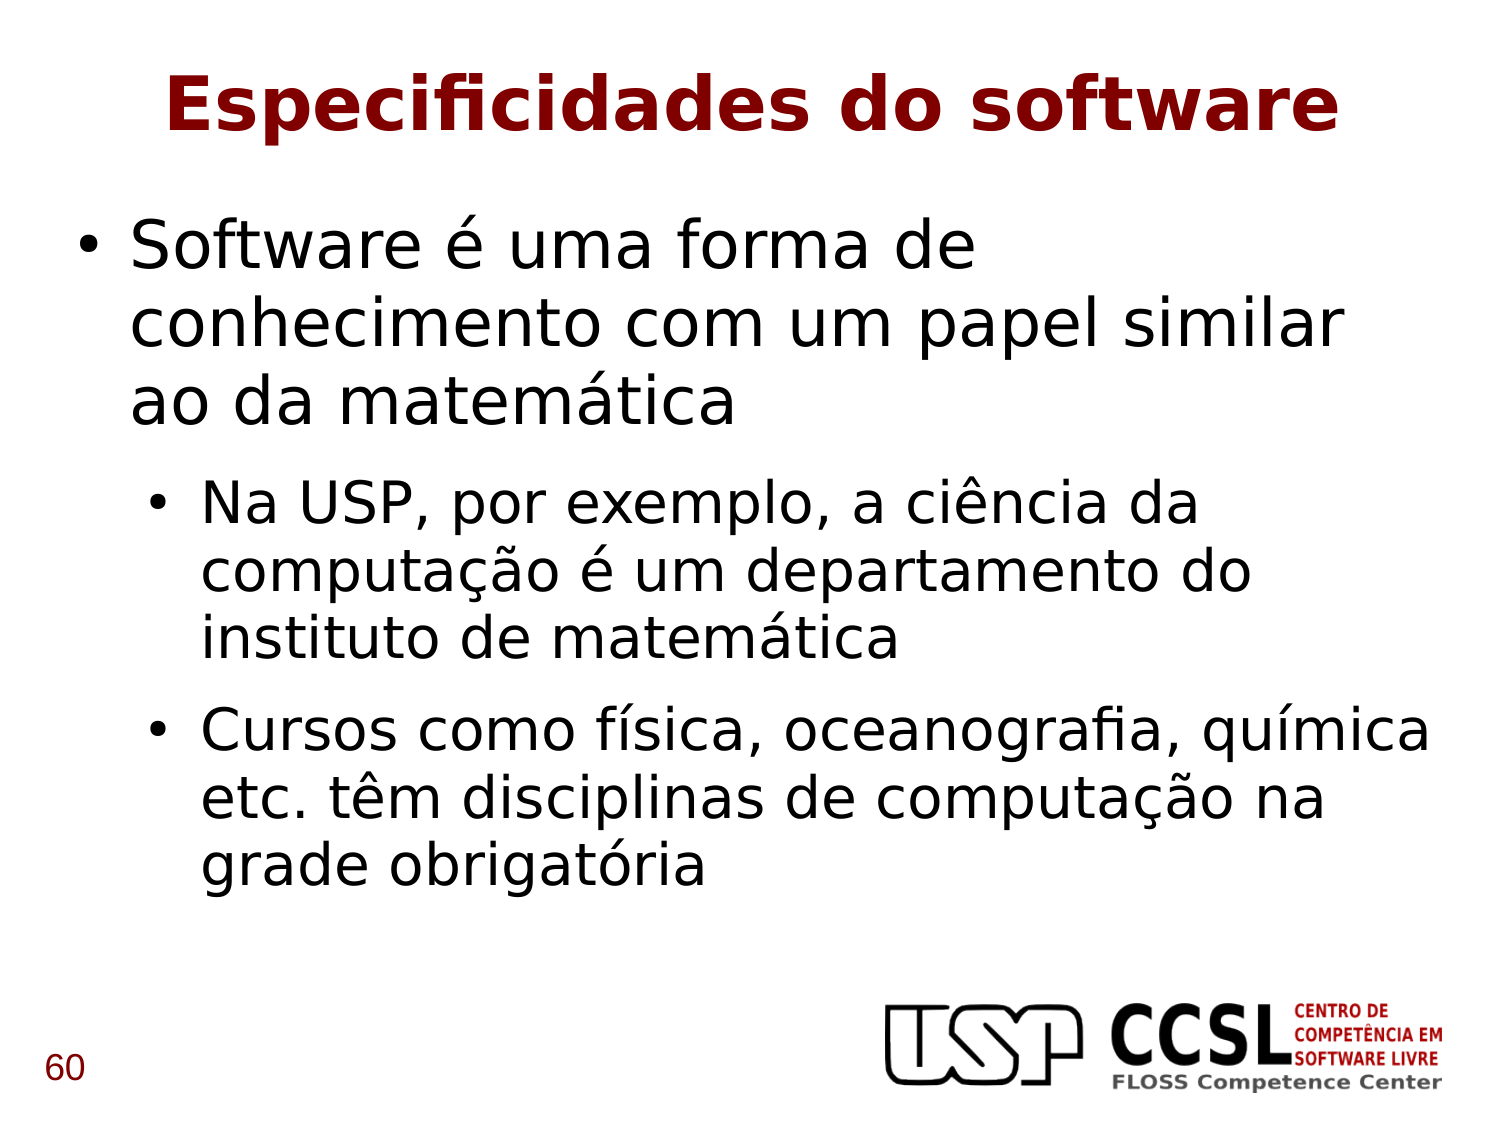

# Especificidades do software
Software é uma forma de conhecimento com um papel similar ao da matemática
Na USP, por exemplo, a ciência da computação é um departamento do instituto de matemática
Cursos como física, oceanografia, química etc. têm disciplinas de computação na grade obrigatória